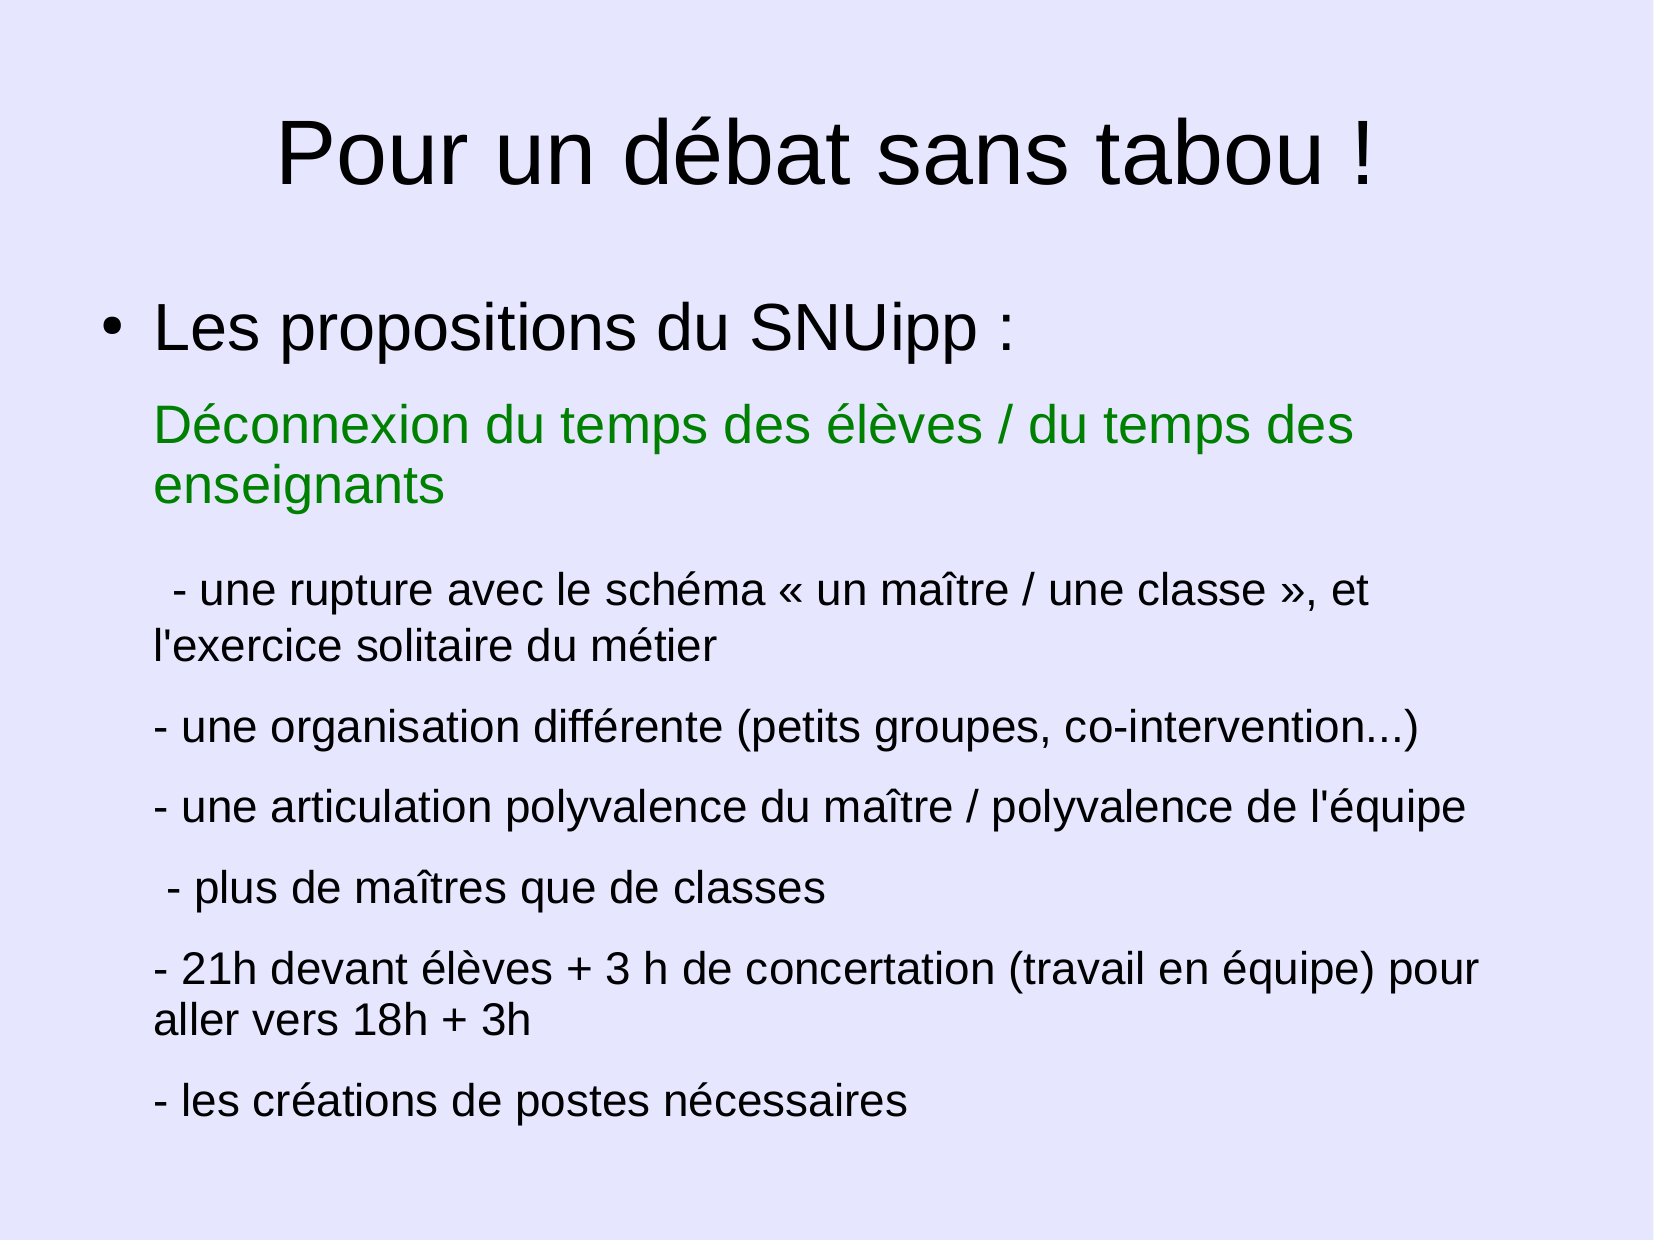

# Pour un débat sans tabou !
Les propositions du SNUipp :
Déconnexion du temps des élèves / du temps des enseignants
 - une rupture avec le schéma « un maître / une classe », et l'exercice solitaire du métier
- une organisation différente (petits groupes, co-intervention...)
- une articulation polyvalence du maître / polyvalence de l'équipe
 - plus de maîtres que de classes
- 21h devant élèves + 3 h de concertation (travail en équipe) pour aller vers 18h + 3h
- les créations de postes nécessaires